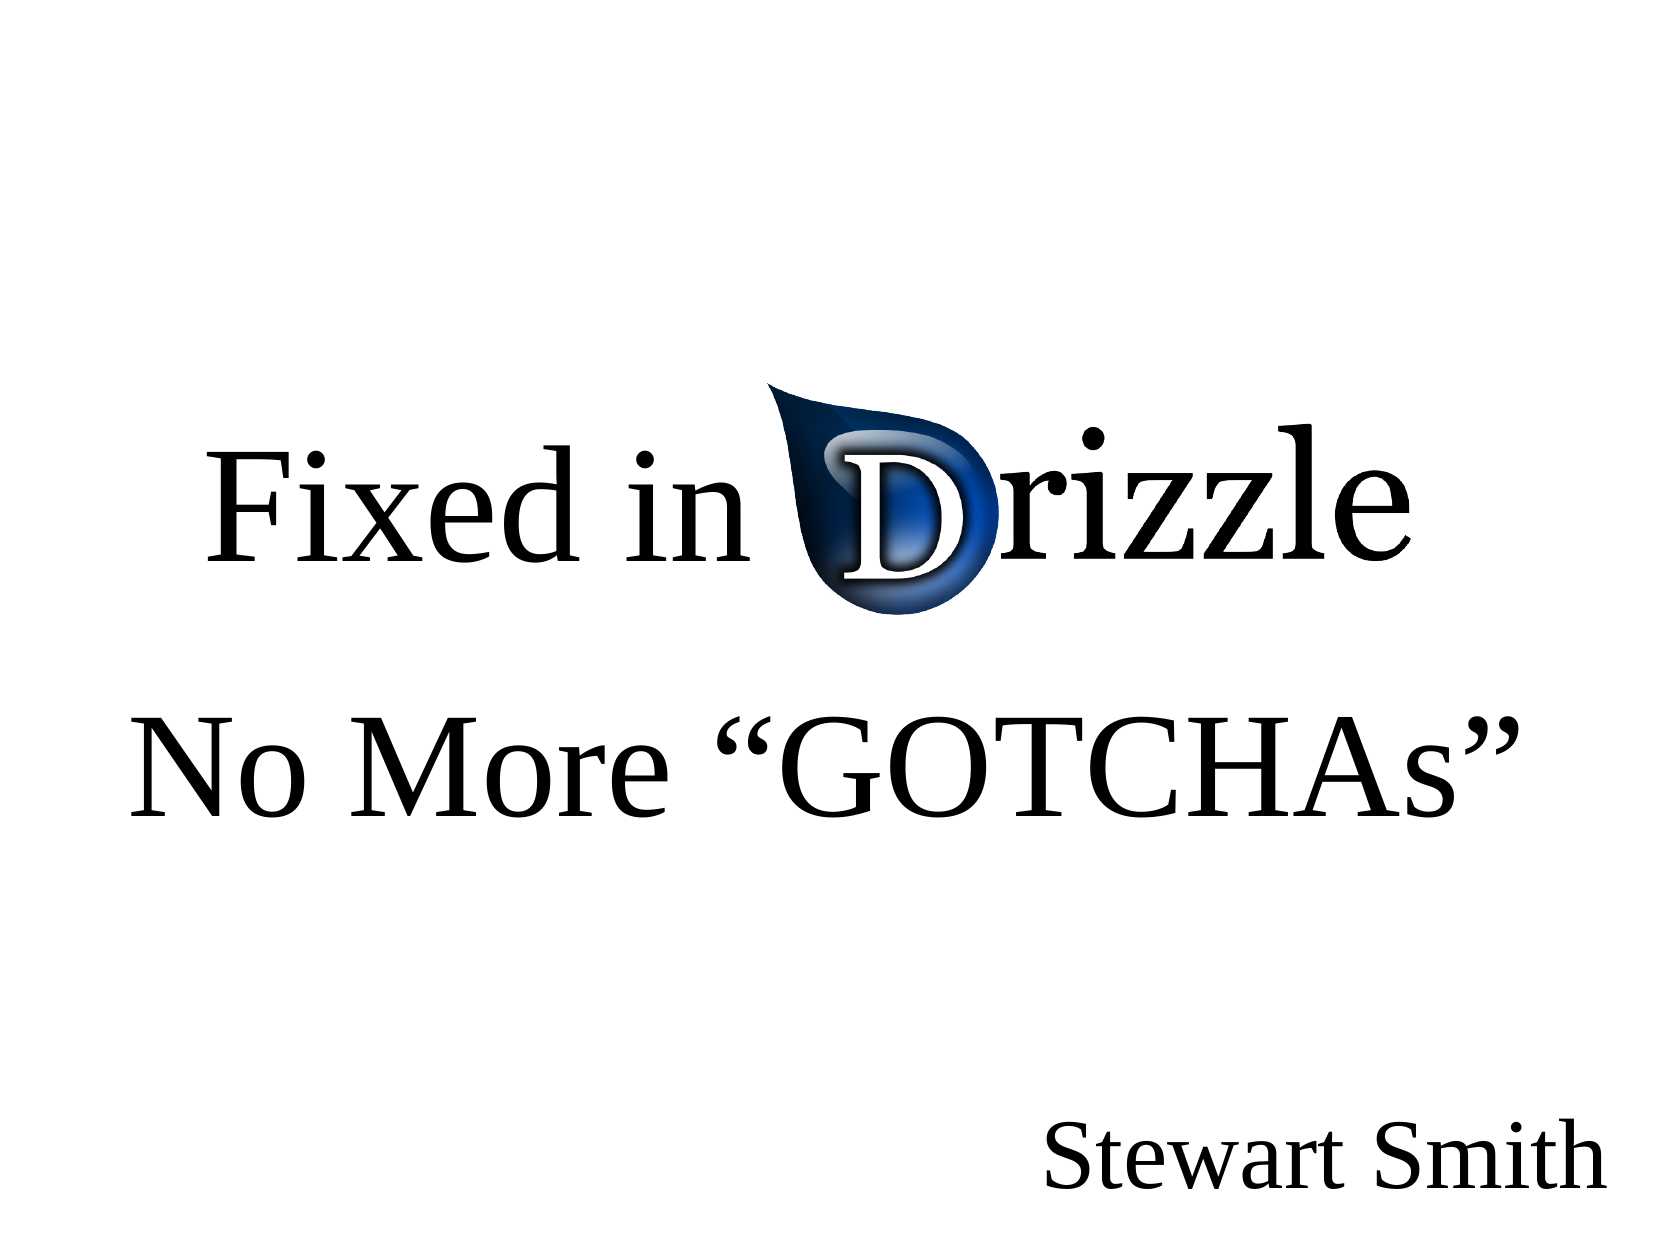

# Fixed in Drizzle
No More “GOTCHAs”
Stewart Smith